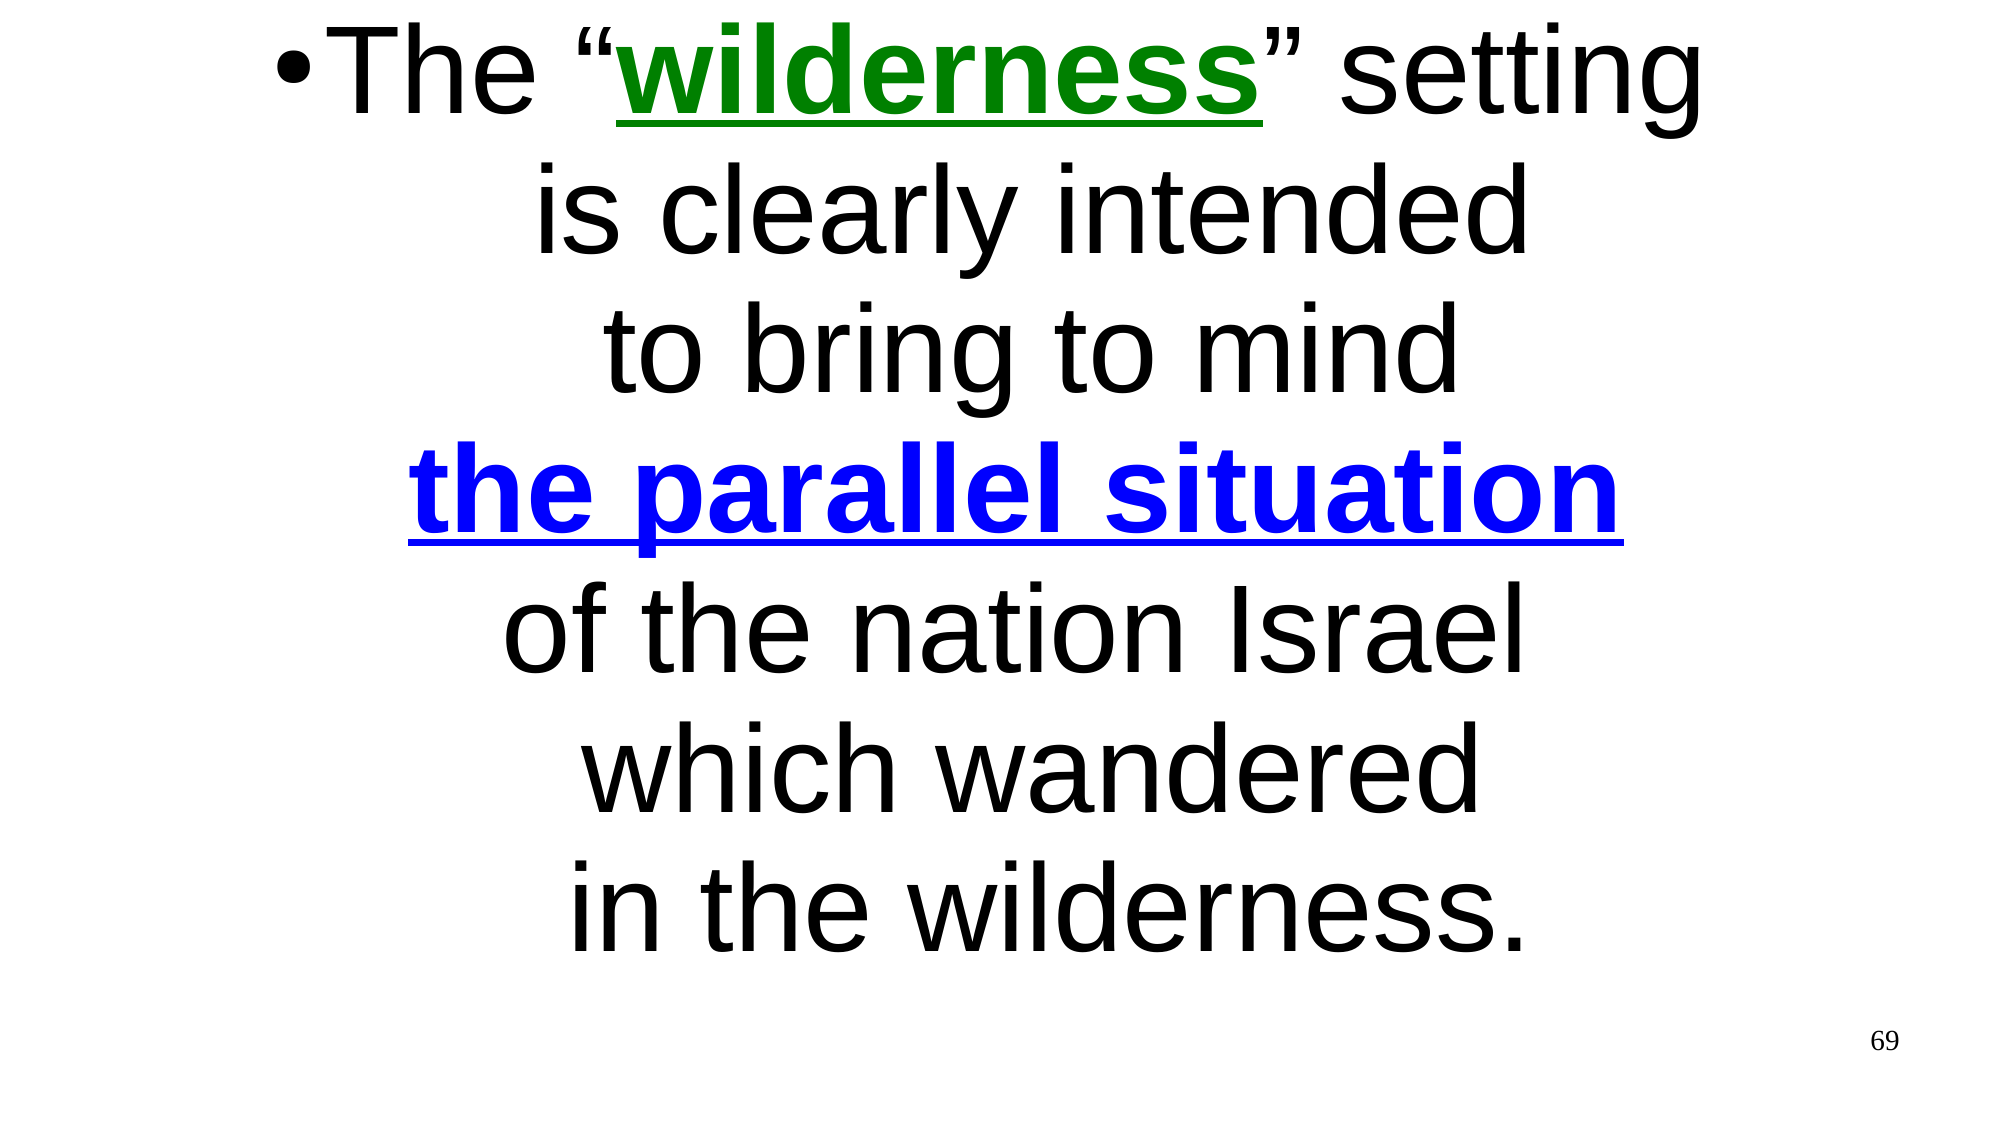

# The “wilderness” setting is clearly intended to bring to mind the parallel situation of the nation Israel which wandered in the wilderness.
69